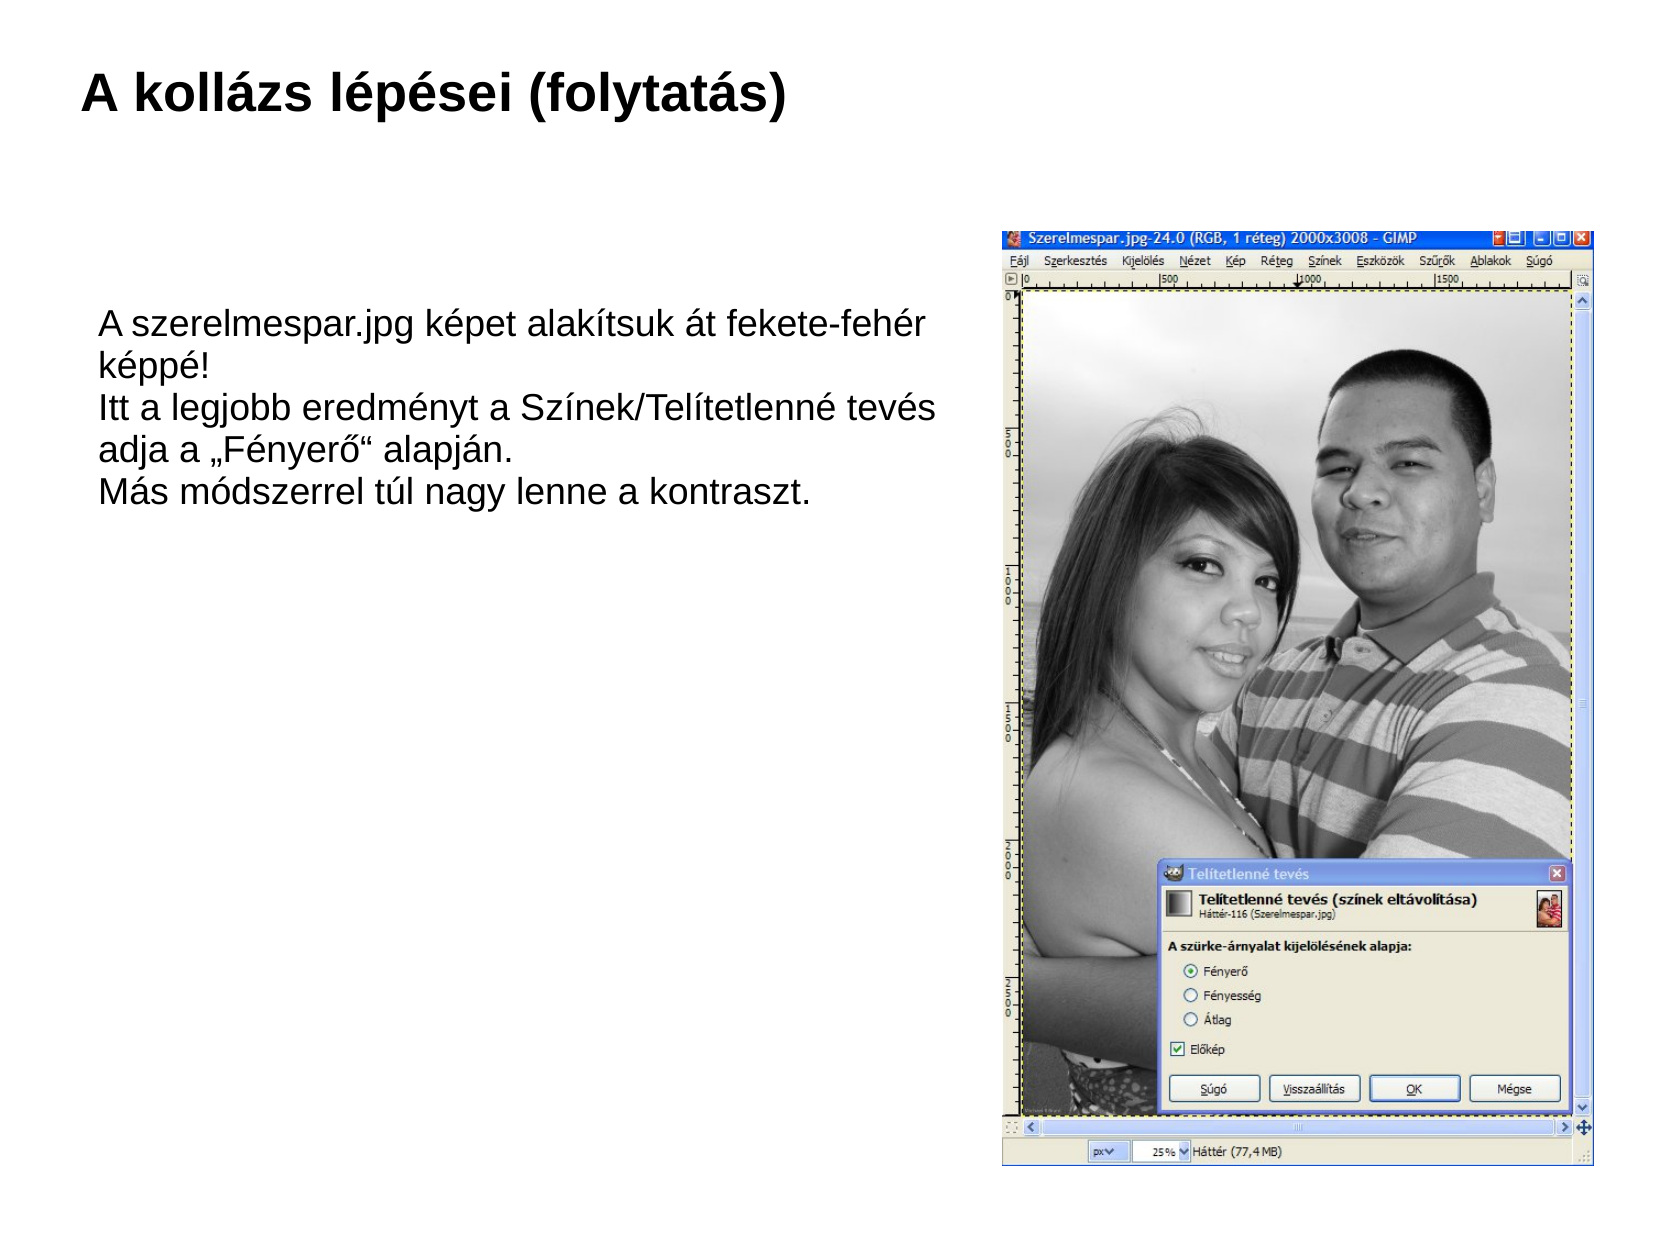

A kollázs lépései (folytatás)
A szerelmespar.jpg képet alakítsuk át fekete-fehér
képpé!
Itt a legjobb eredményt a Színek/Telítetlenné tevés
adja a „Fényerő“ alapján.
Más módszerrel túl nagy lenne a kontraszt.